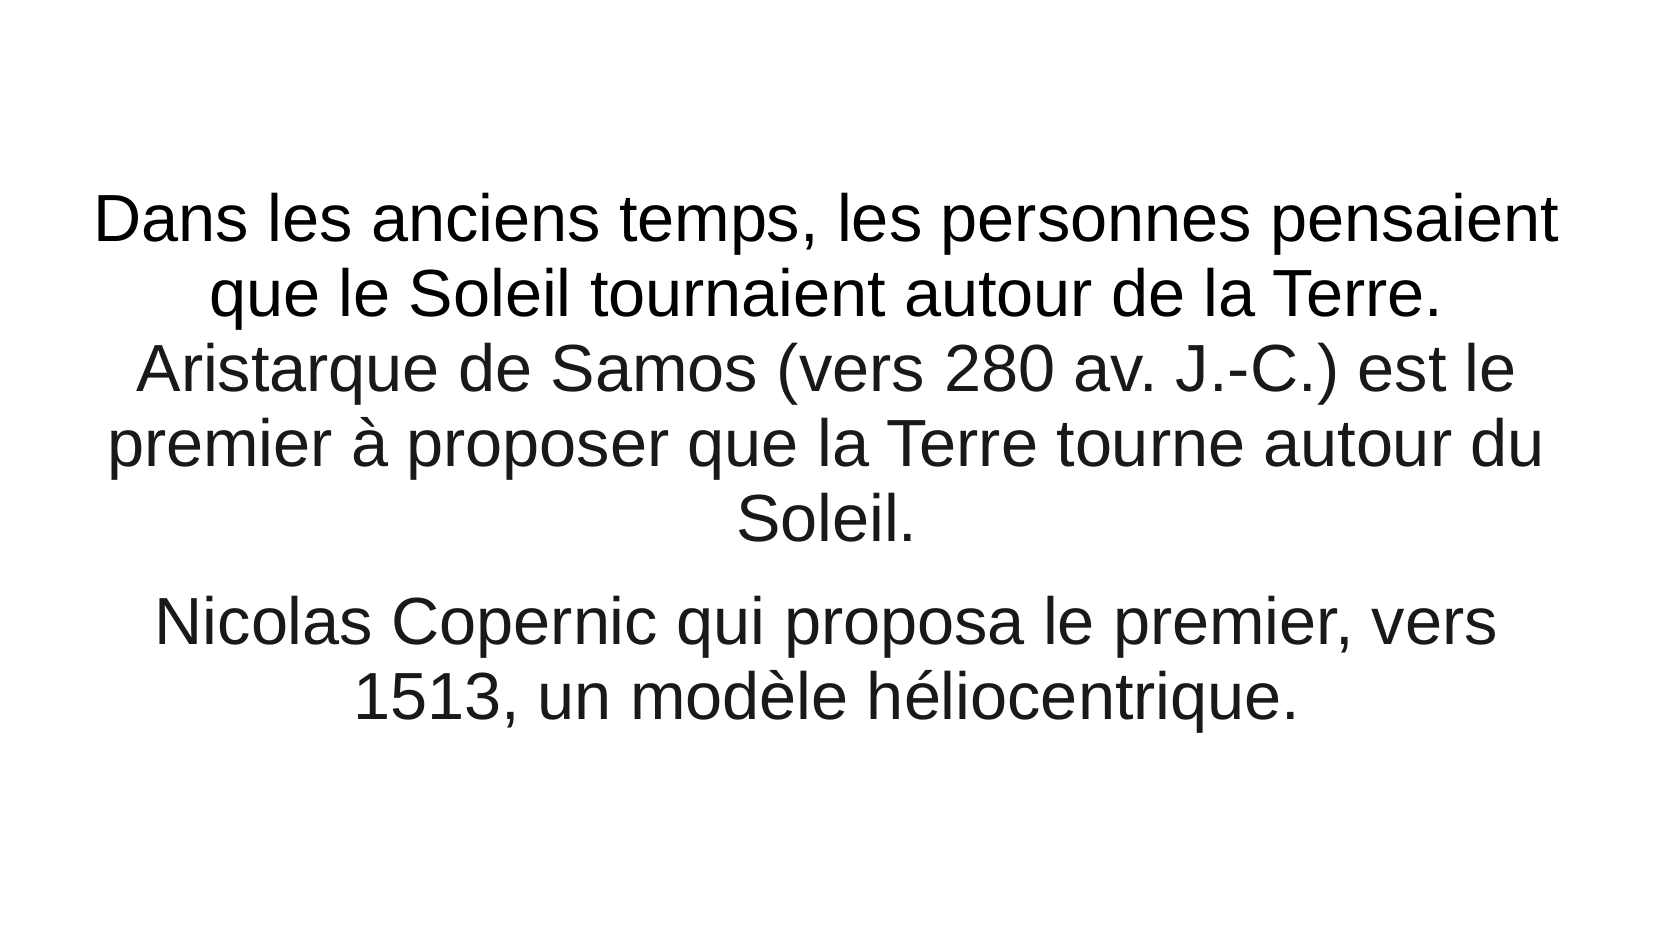

# Dans les anciens temps, les personnes pensaient que le Soleil tournaient autour de la Terre.
Aristarque de Samos (vers 280 av. J.-C.) est le premier à proposer que la Terre tourne autour du Soleil.
Nicolas Copernic qui proposa le premier, vers 1513, un modèle héliocentrique.